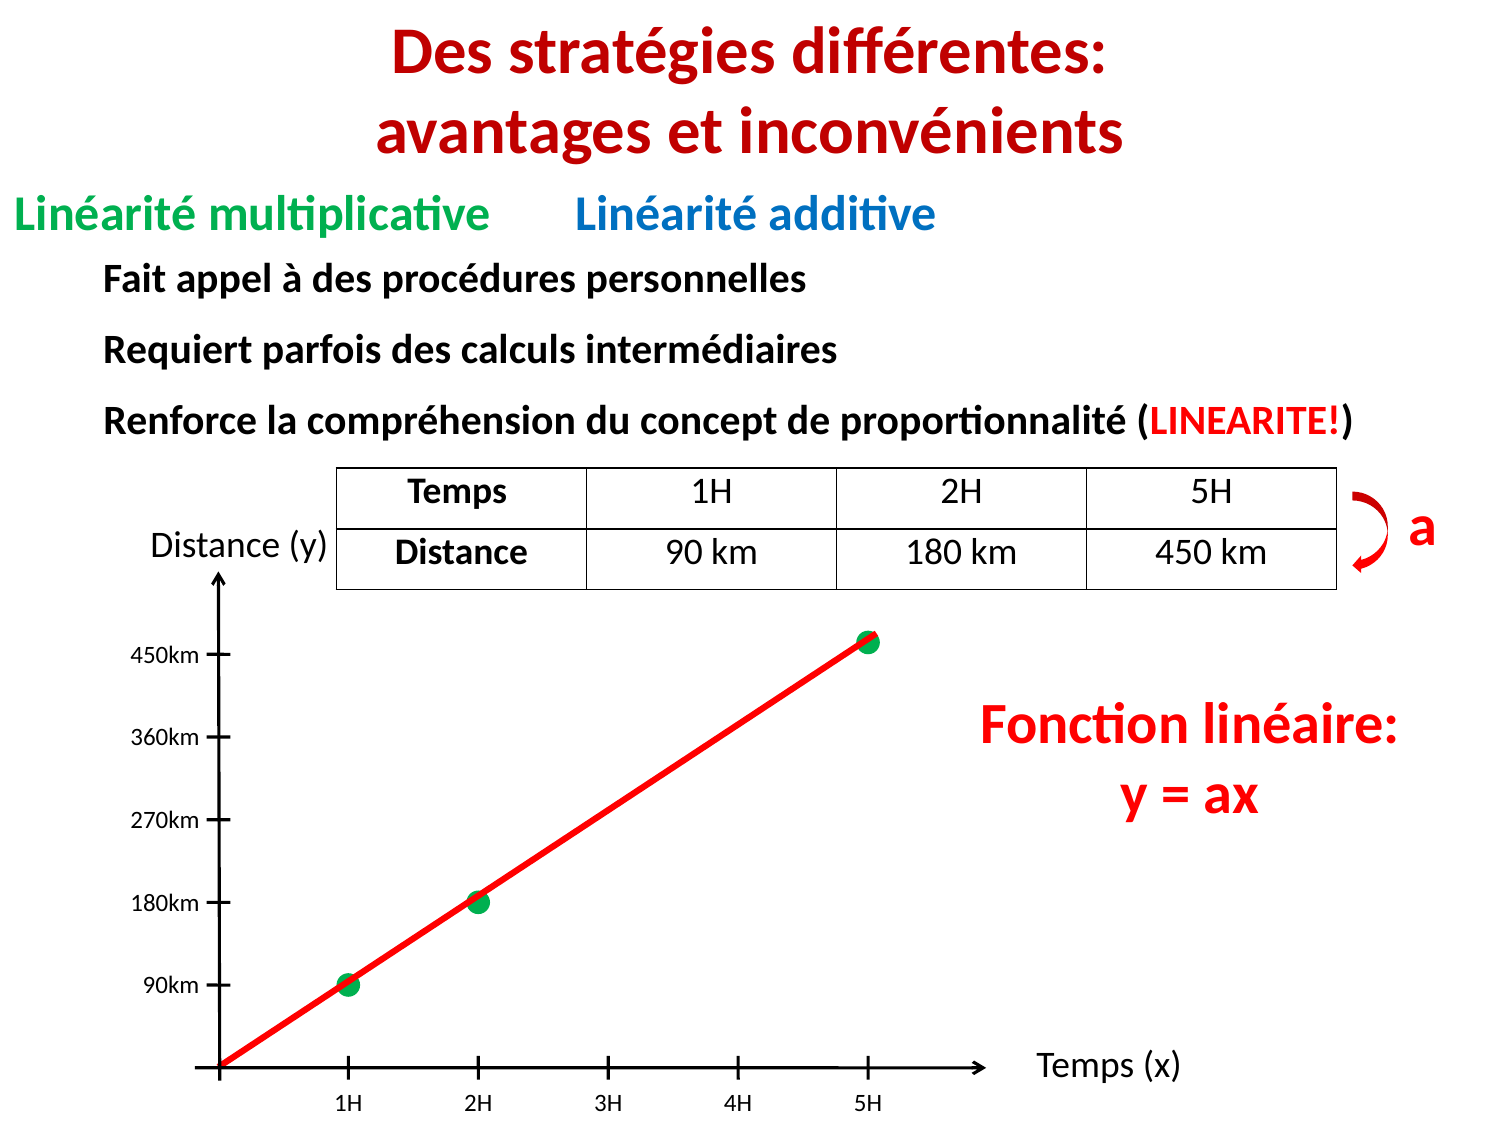

Des stratégies différentes:
avantages et inconvénients
Linéarité multiplicative
Linéarité additive
Fait appel à des procédures personnelles
Requiert parfois des calculs intermédiaires
Renforce la compréhension du concept de proportionnalité (LINEARITE!)
| Temps | 1H | 2H | 5H |
| --- | --- | --- | --- |
| Distance | 90 km | 180 km | 450 km |
a
Distance (y)
450km
360km
270km
180km
90km
Temps (x)
1H
2H
3H
4H
5H
Fonction linéaire:
y = ax